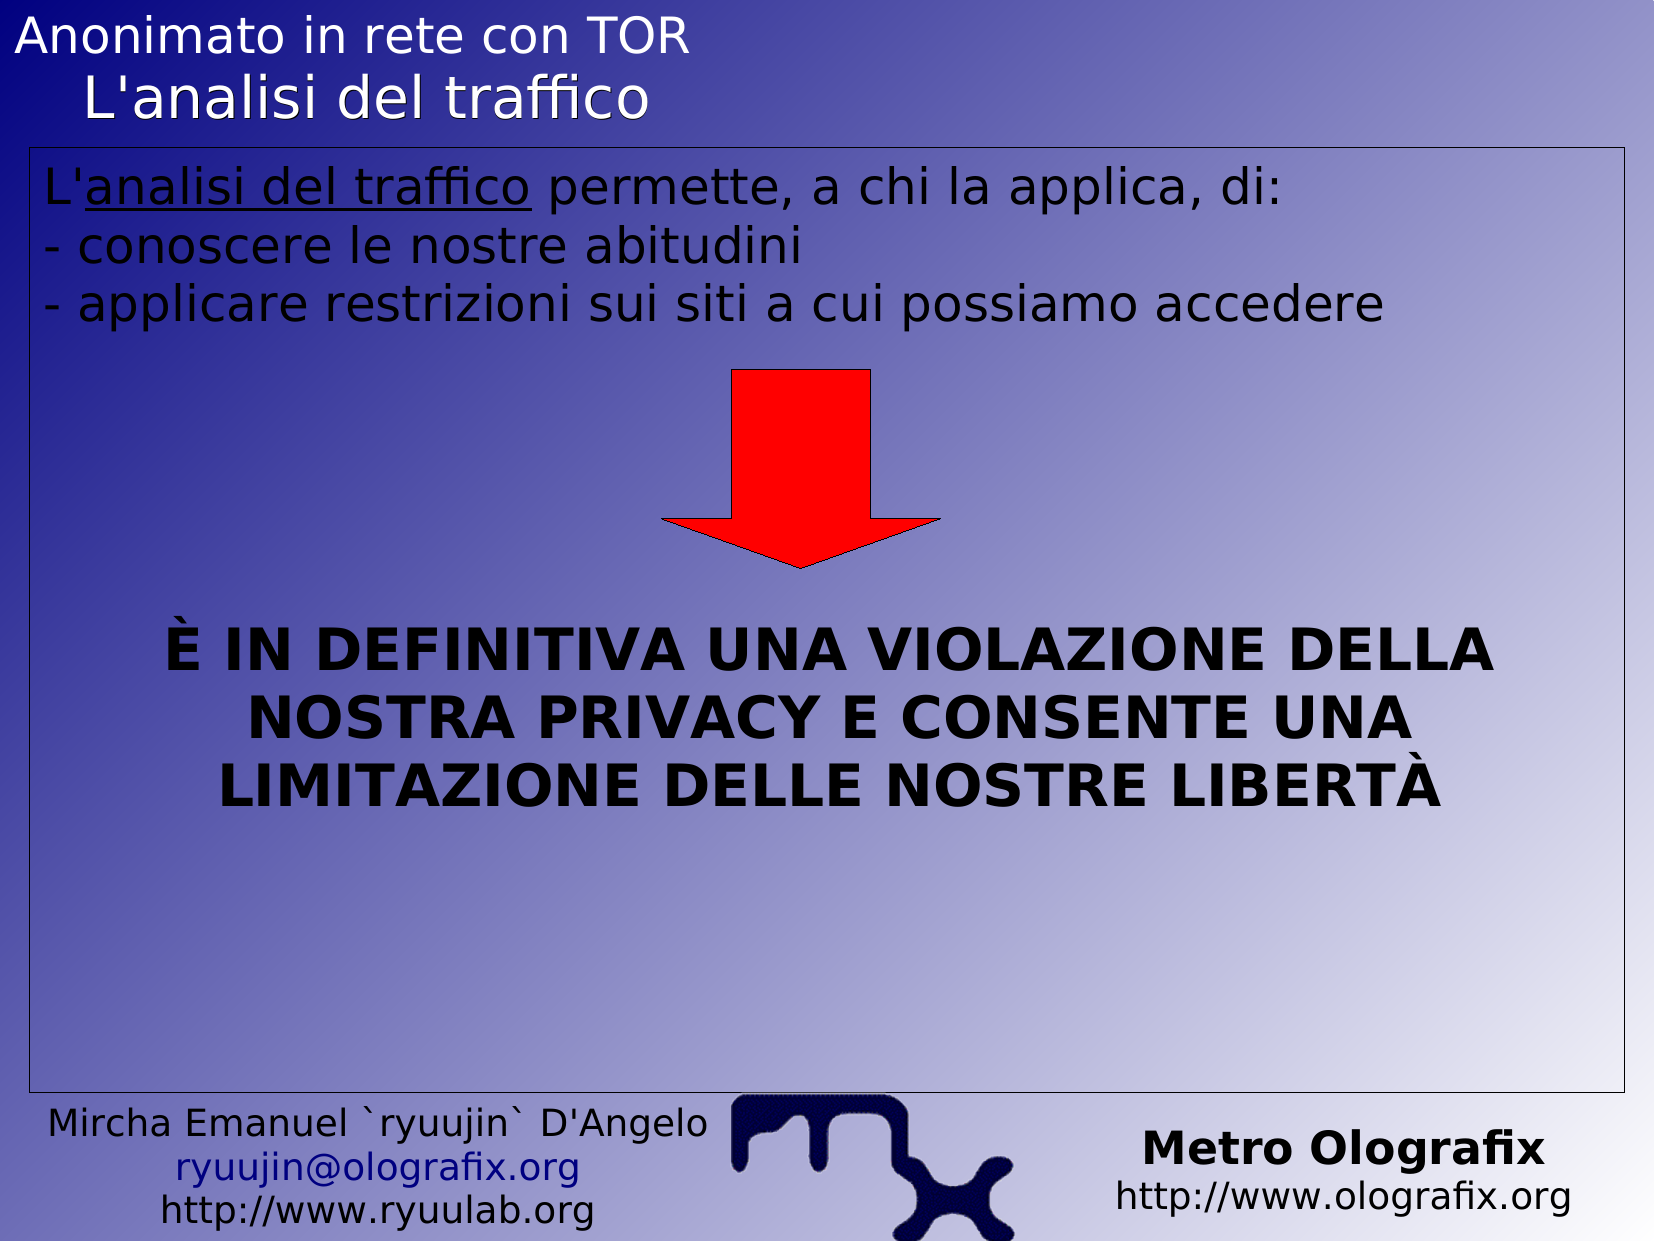

Anonimato in rete con TOR
# L'analisi del traffico
L'analisi del traffico permette, a chi la applica, di:
- conoscere le nostre abitudini
- applicare restrizioni sui siti a cui possiamo accedere
È IN DEFINITIVA UNA VIOLAZIONE DELLA NOSTRA PRIVACY E CONSENTE UNA LIMITAZIONE DELLE NOSTRE LIBERTÀ
Mircha Emanuel `ryuujin` D'Angelo
ryuujin@olografix.org
http://www.ryuulab.org
Metro Olografix
http://www.olografix.org